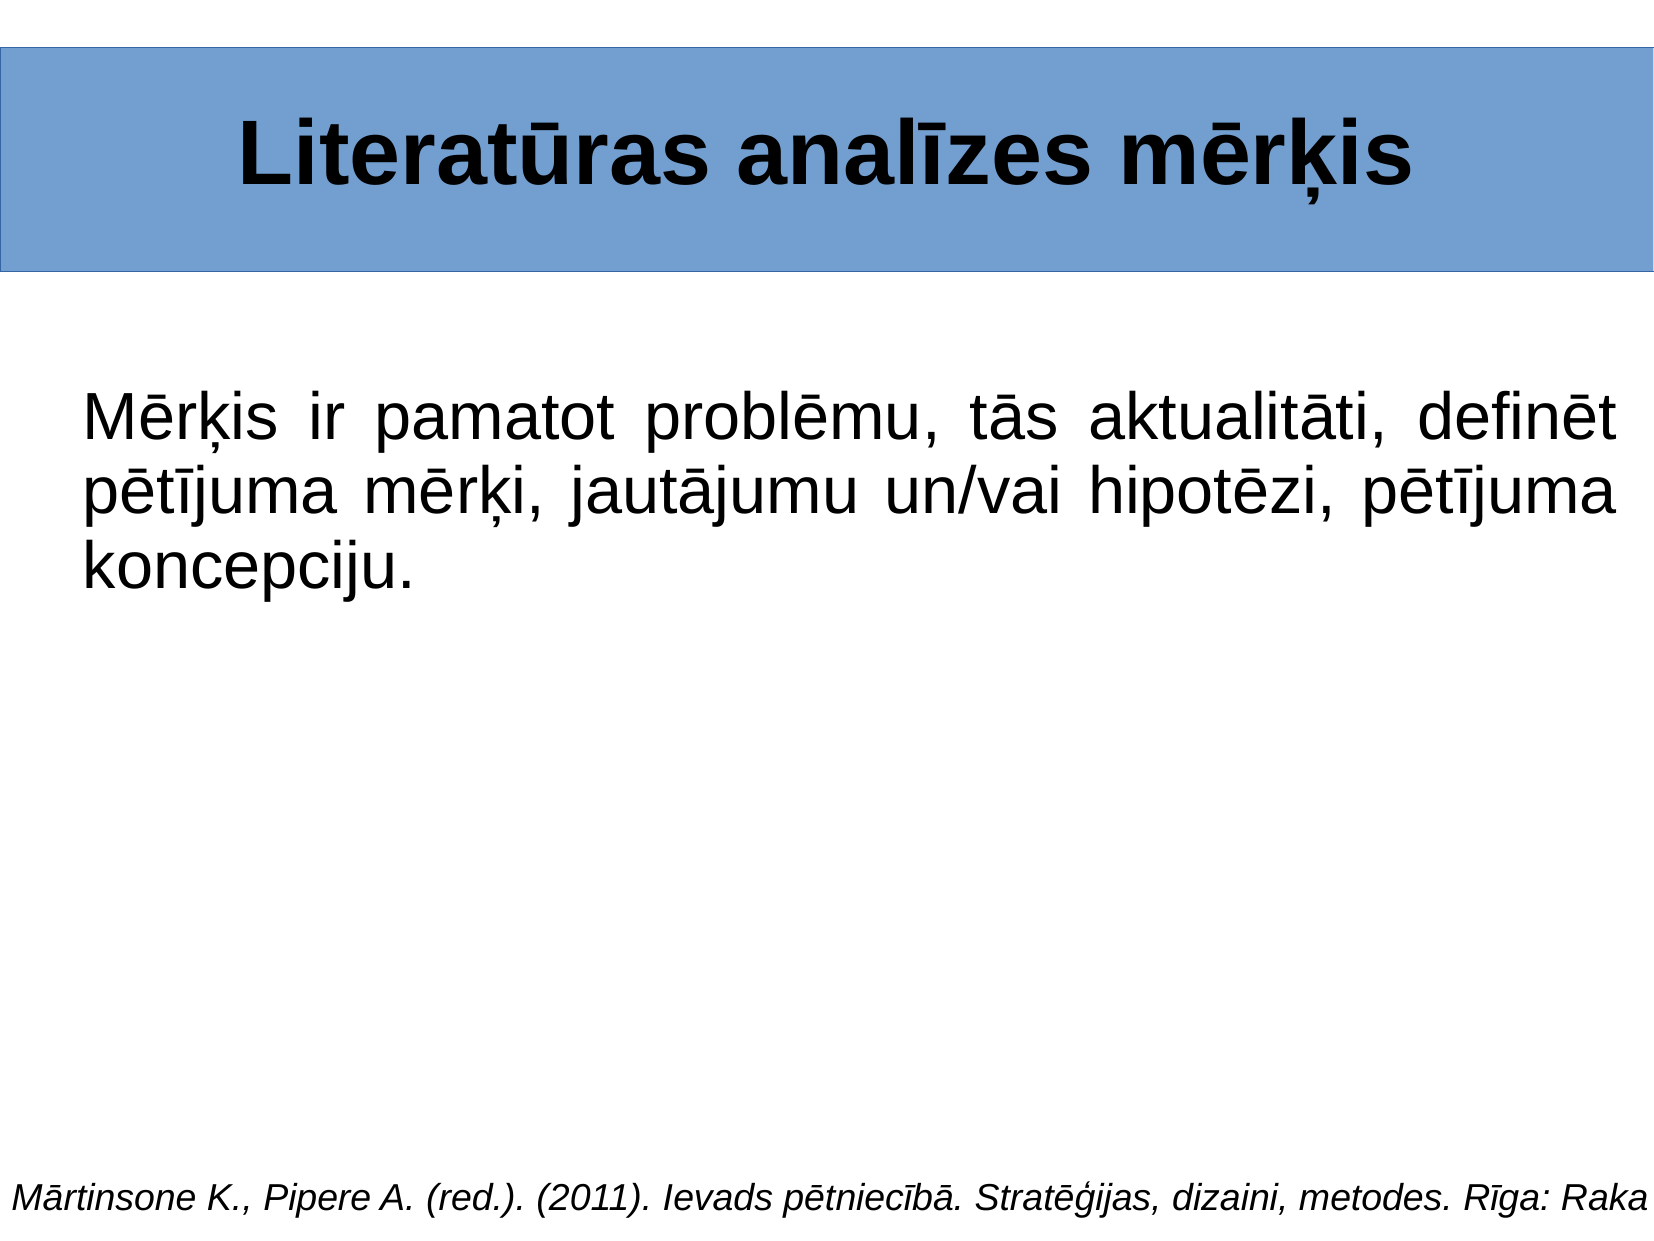

# Literatūras analīzes mērķis
Mērķis ir pamatot problēmu, tās aktualitāti, definēt pētījuma mērķi, jautājumu un/vai hipotēzi, pētījuma koncepciju.
Mārtinsone K., Pipere A. (red.). (2011). Ievads pētniecībā. Stratēģijas, dizaini, metodes. Rīga: Raka